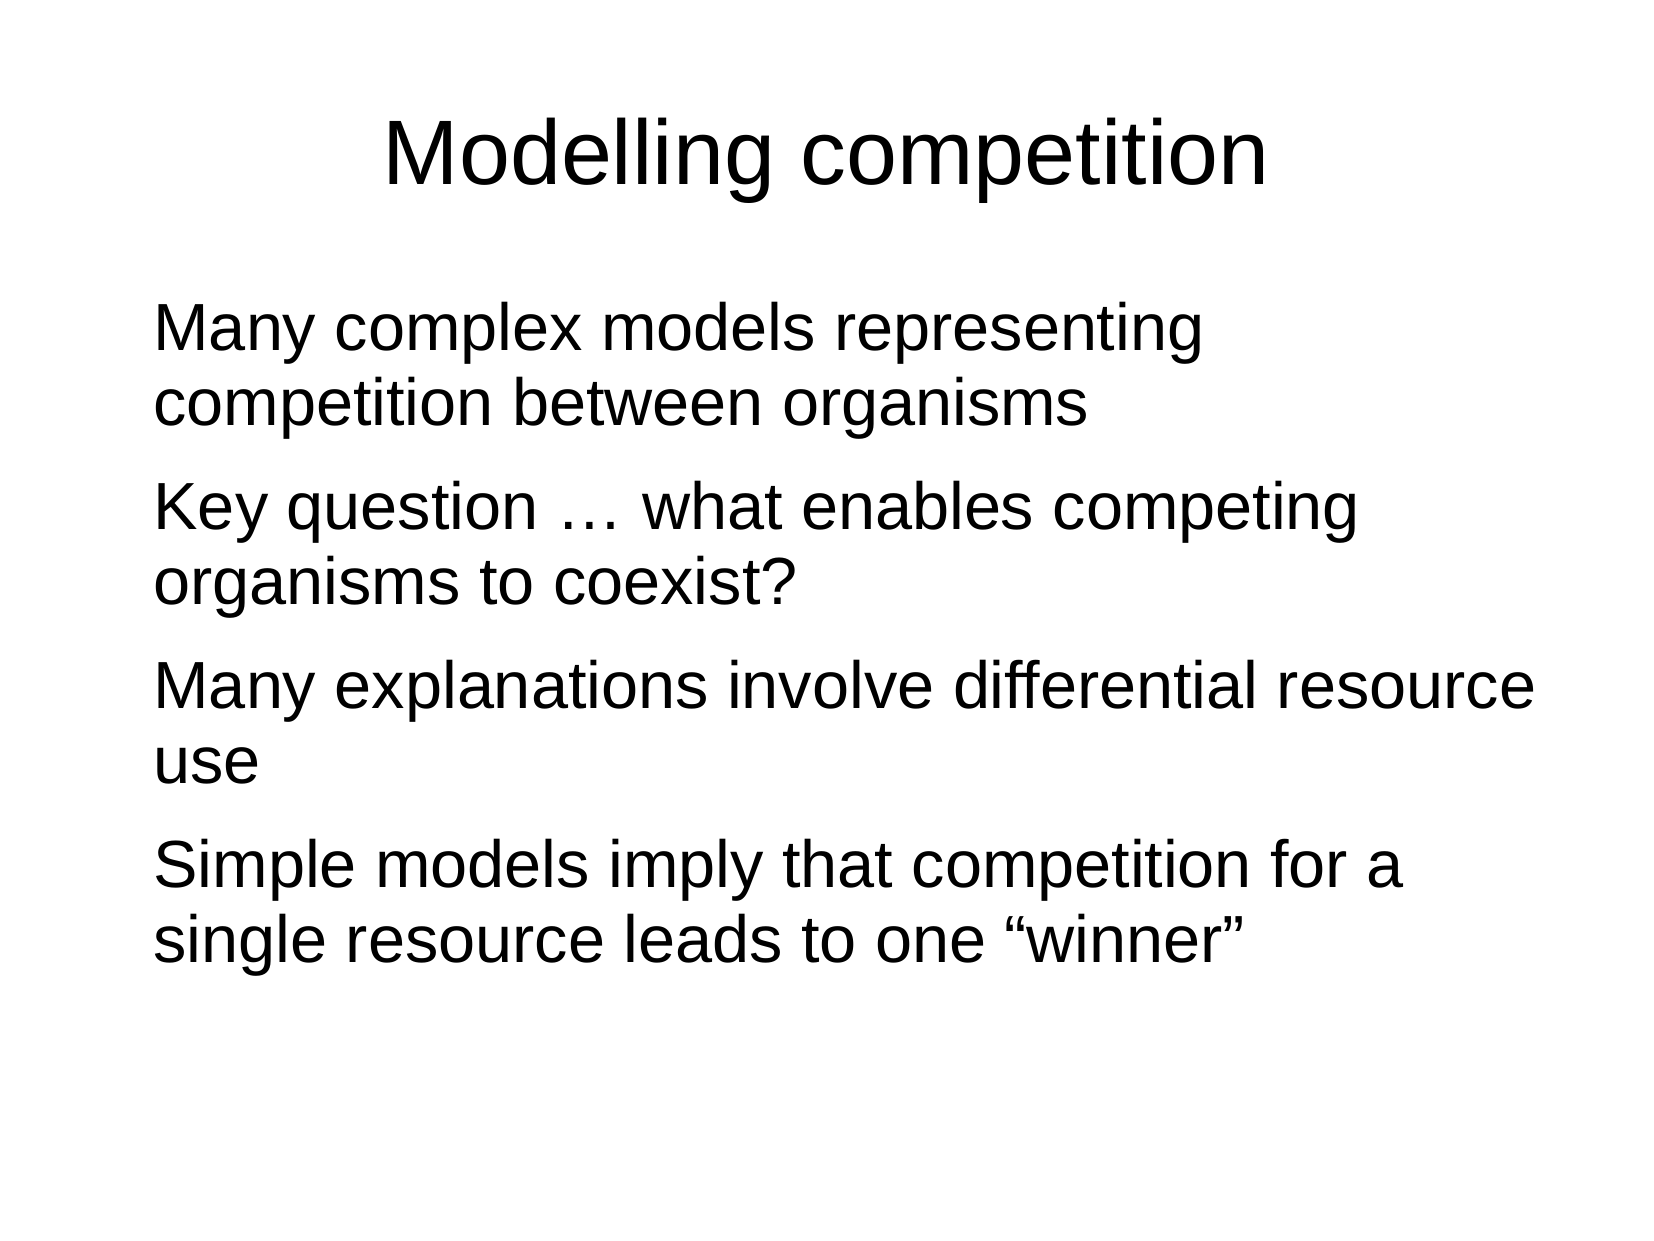

# Modelling competition
Many complex models representing competition between organisms
Key question … what enables competing organisms to coexist?
Many explanations involve differential resource use
Simple models imply that competition for a single resource leads to one “winner”